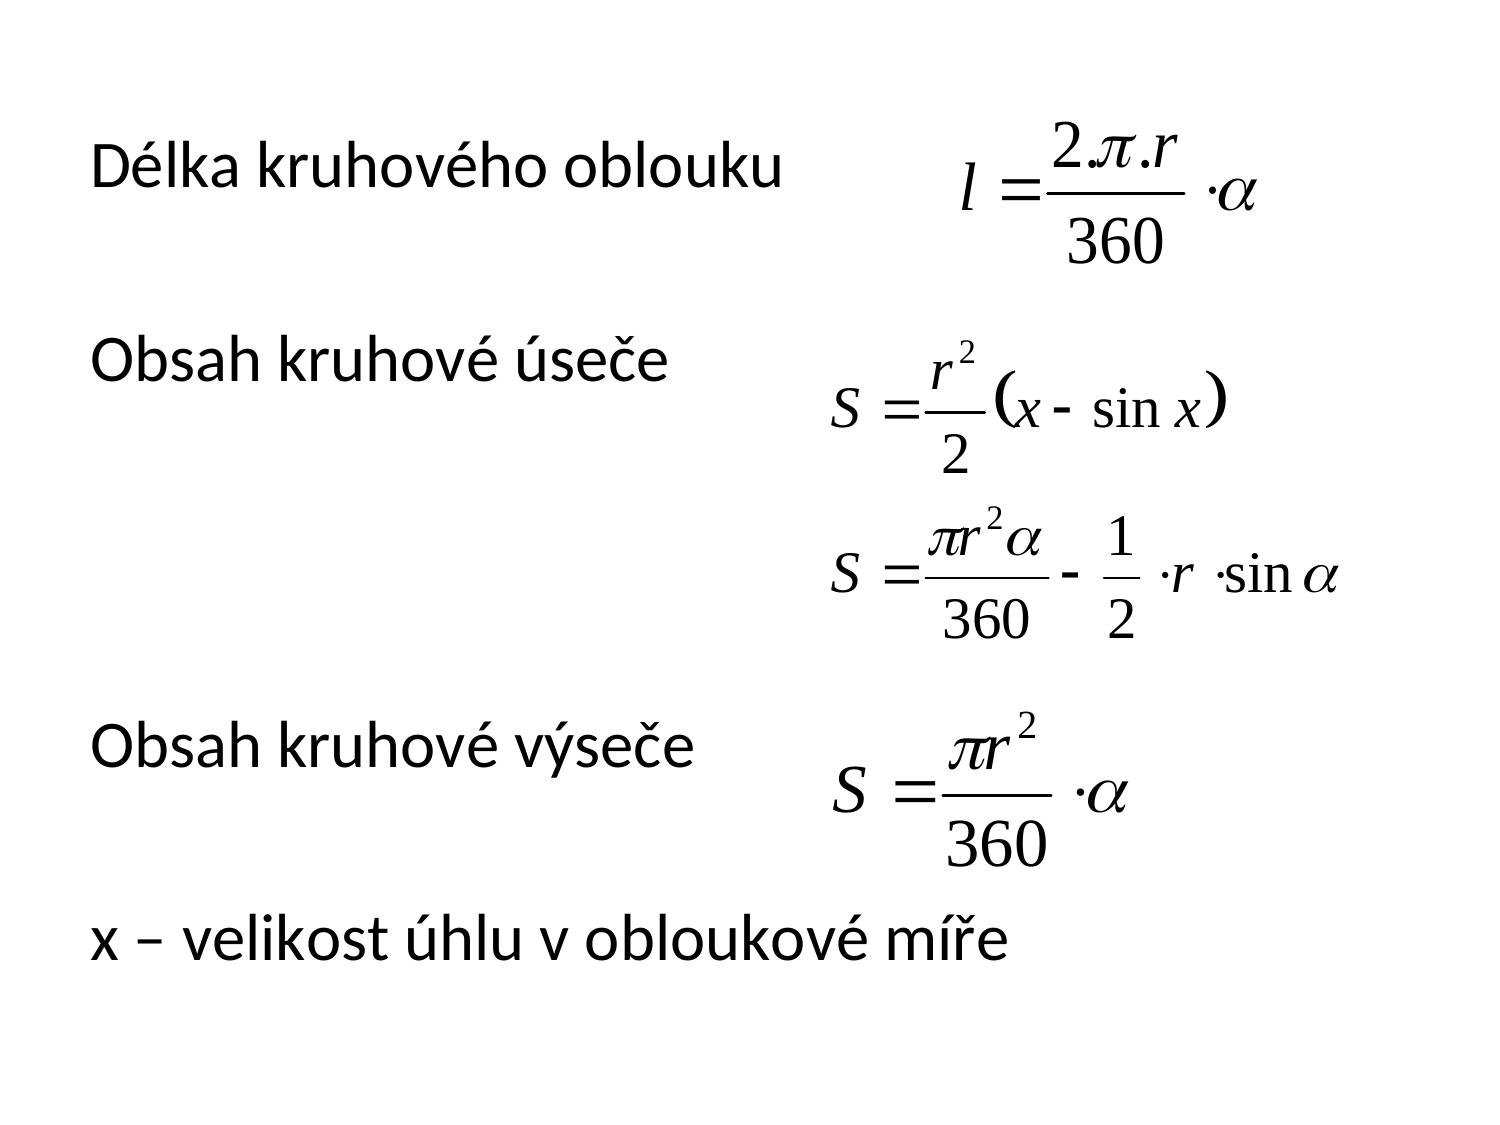

# Délka kruhového oblouku
Obsah kruhové úseče
Obsah kruhové výseče
x – velikost úhlu v obloukové míře